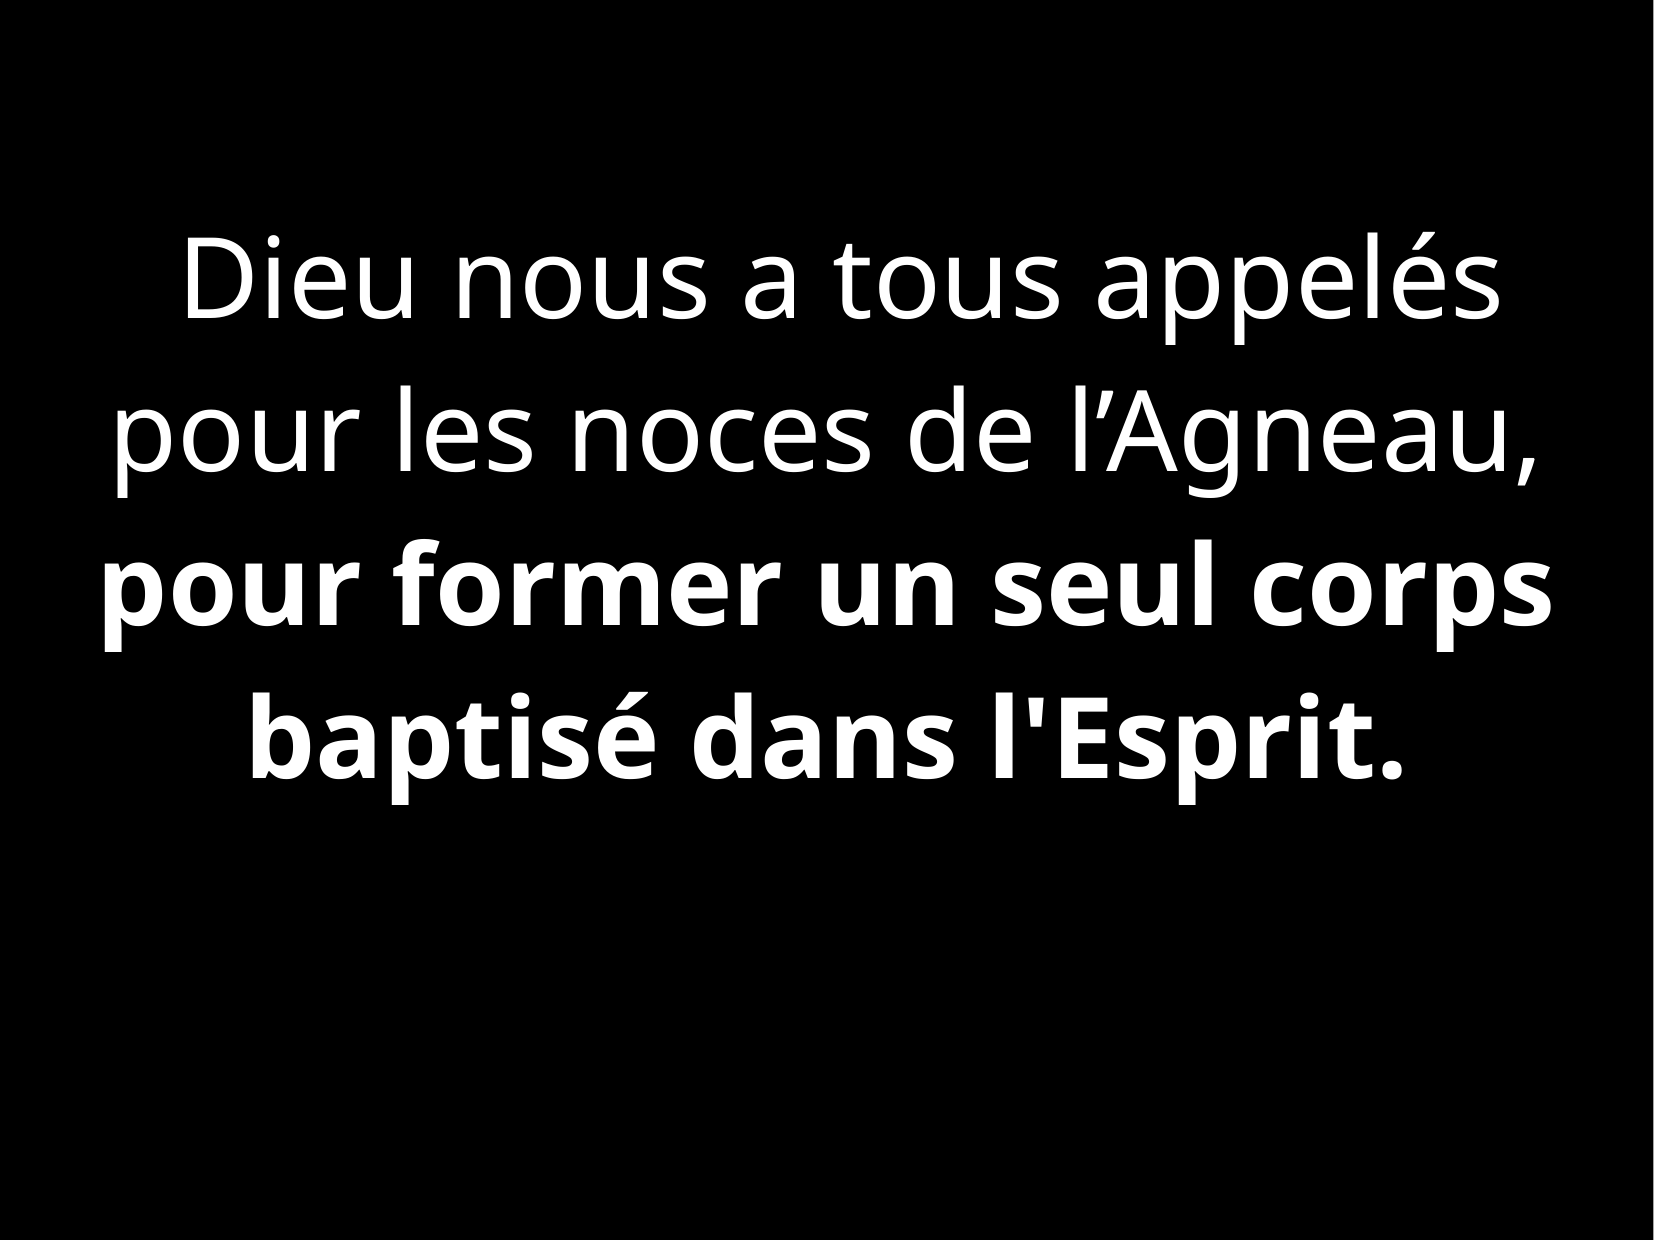

# Dieu nous a tous appelés pour les noces de l’Agneau, pour former un seul corps baptisé dans l'Esprit.